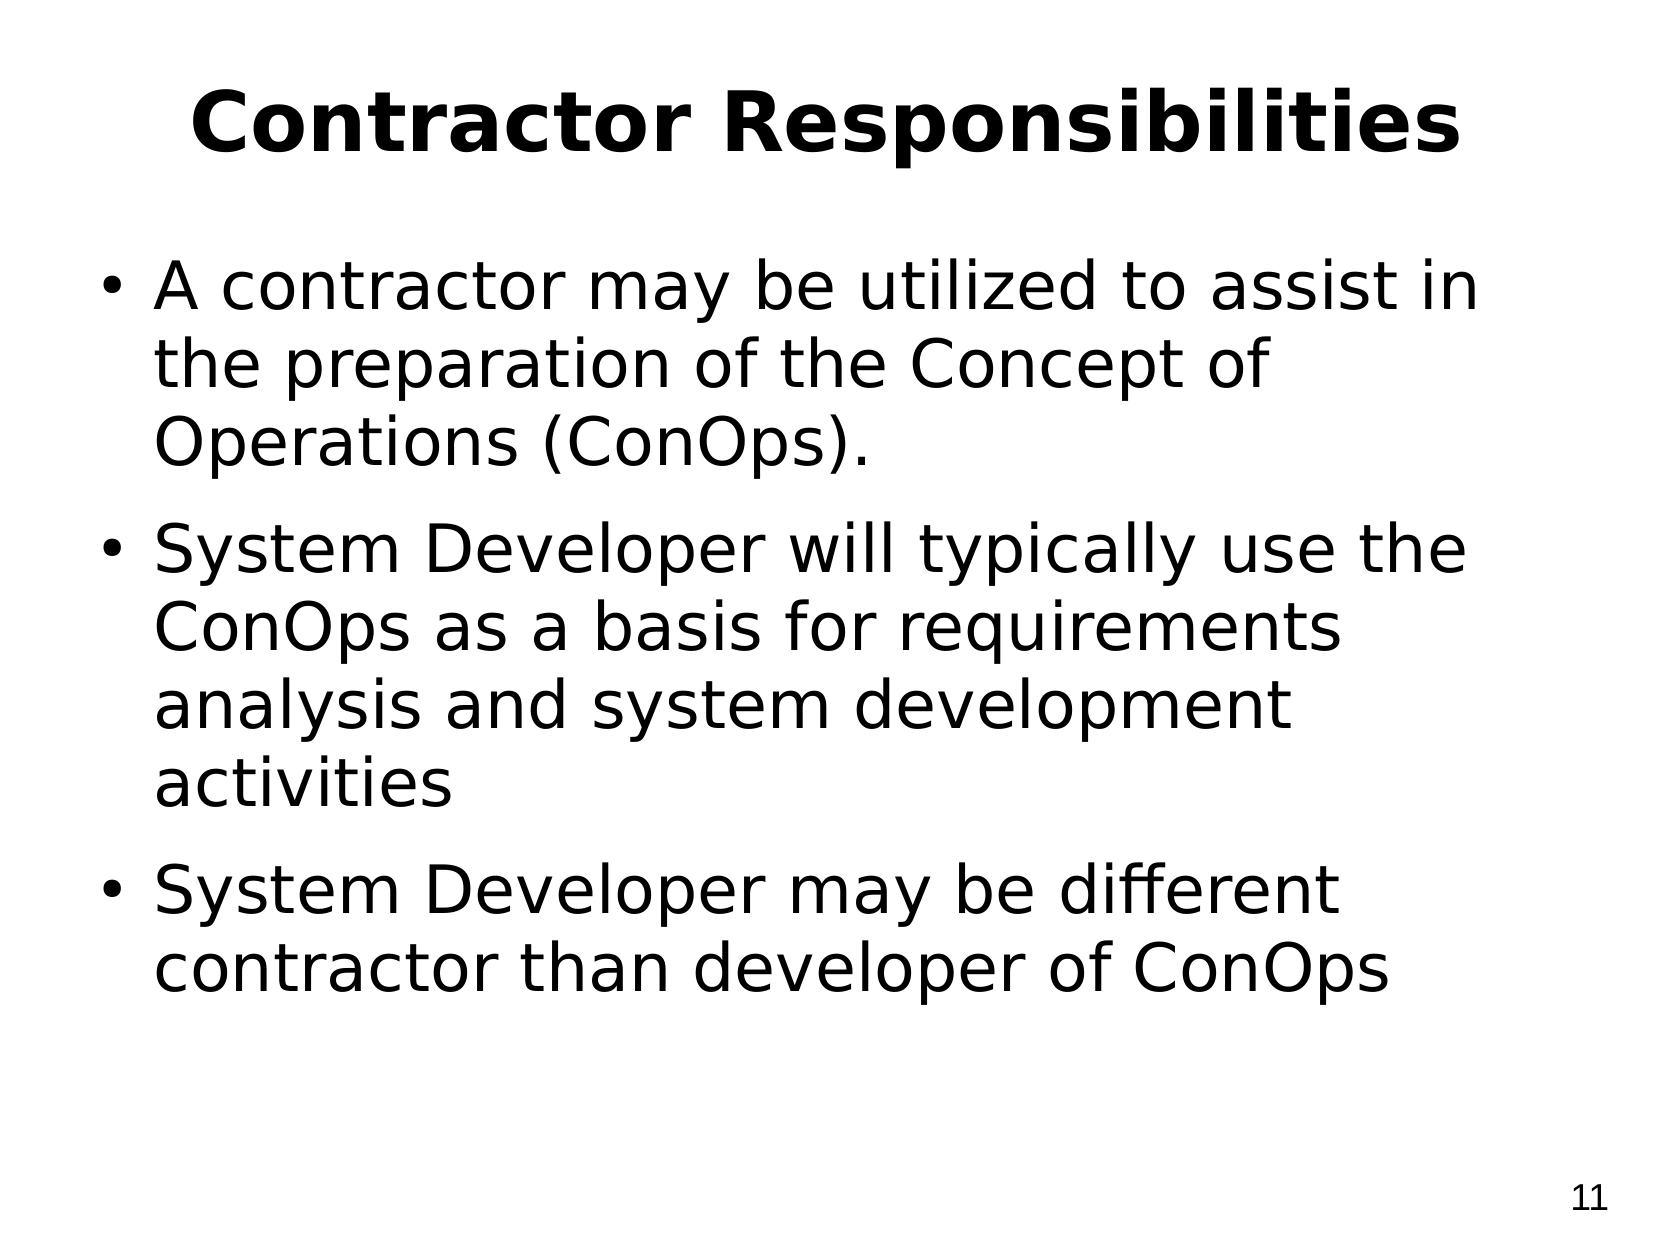

# Contractor Responsibilities
A contractor may be utilized to assist in the preparation of the Concept of Operations (ConOps).
System Developer will typically use the ConOps as a basis for requirements analysis and system development activities
System Developer may be different contractor than developer of ConOps